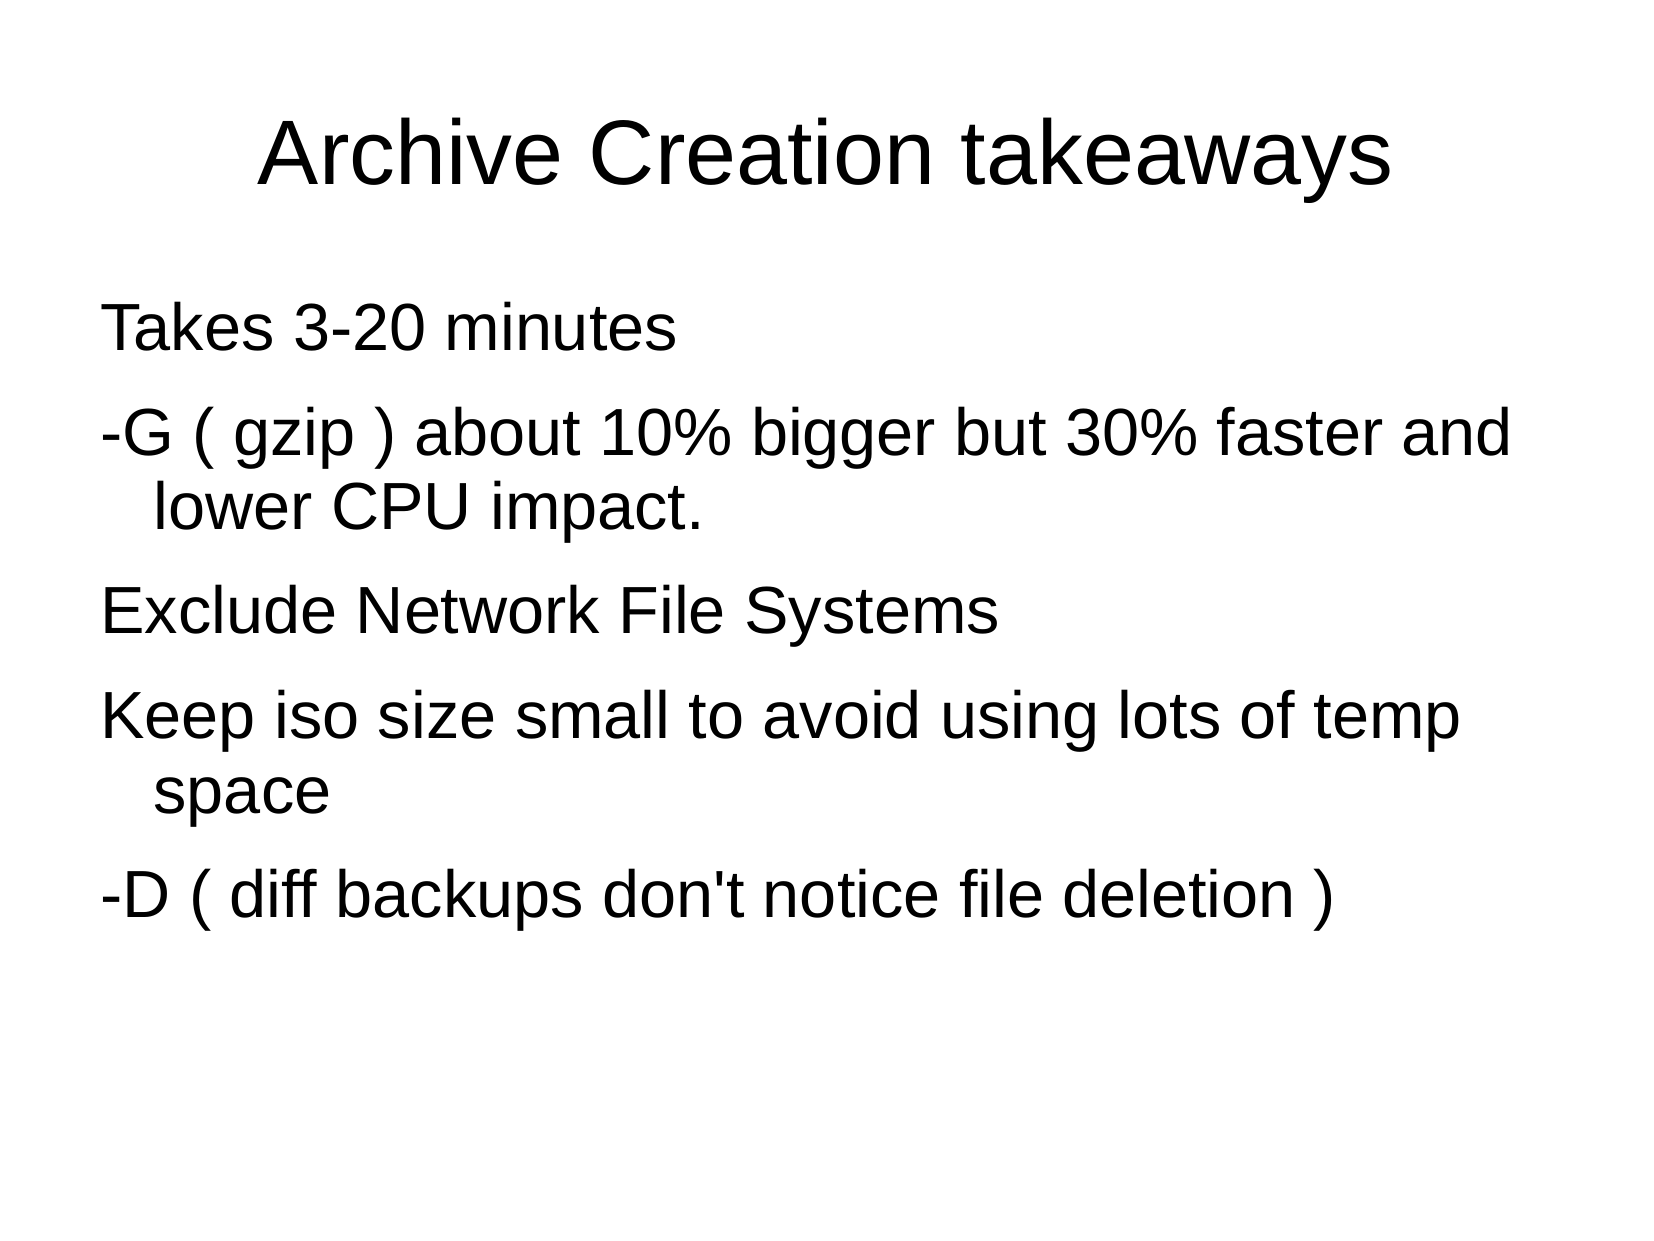

# Archive Creation takeaways
Takes 3-20 minutes
-G ( gzip ) about 10% bigger but 30% faster and lower CPU impact.
Exclude Network File Systems
Keep iso size small to avoid using lots of temp space
-D ( diff backups don't notice file deletion )